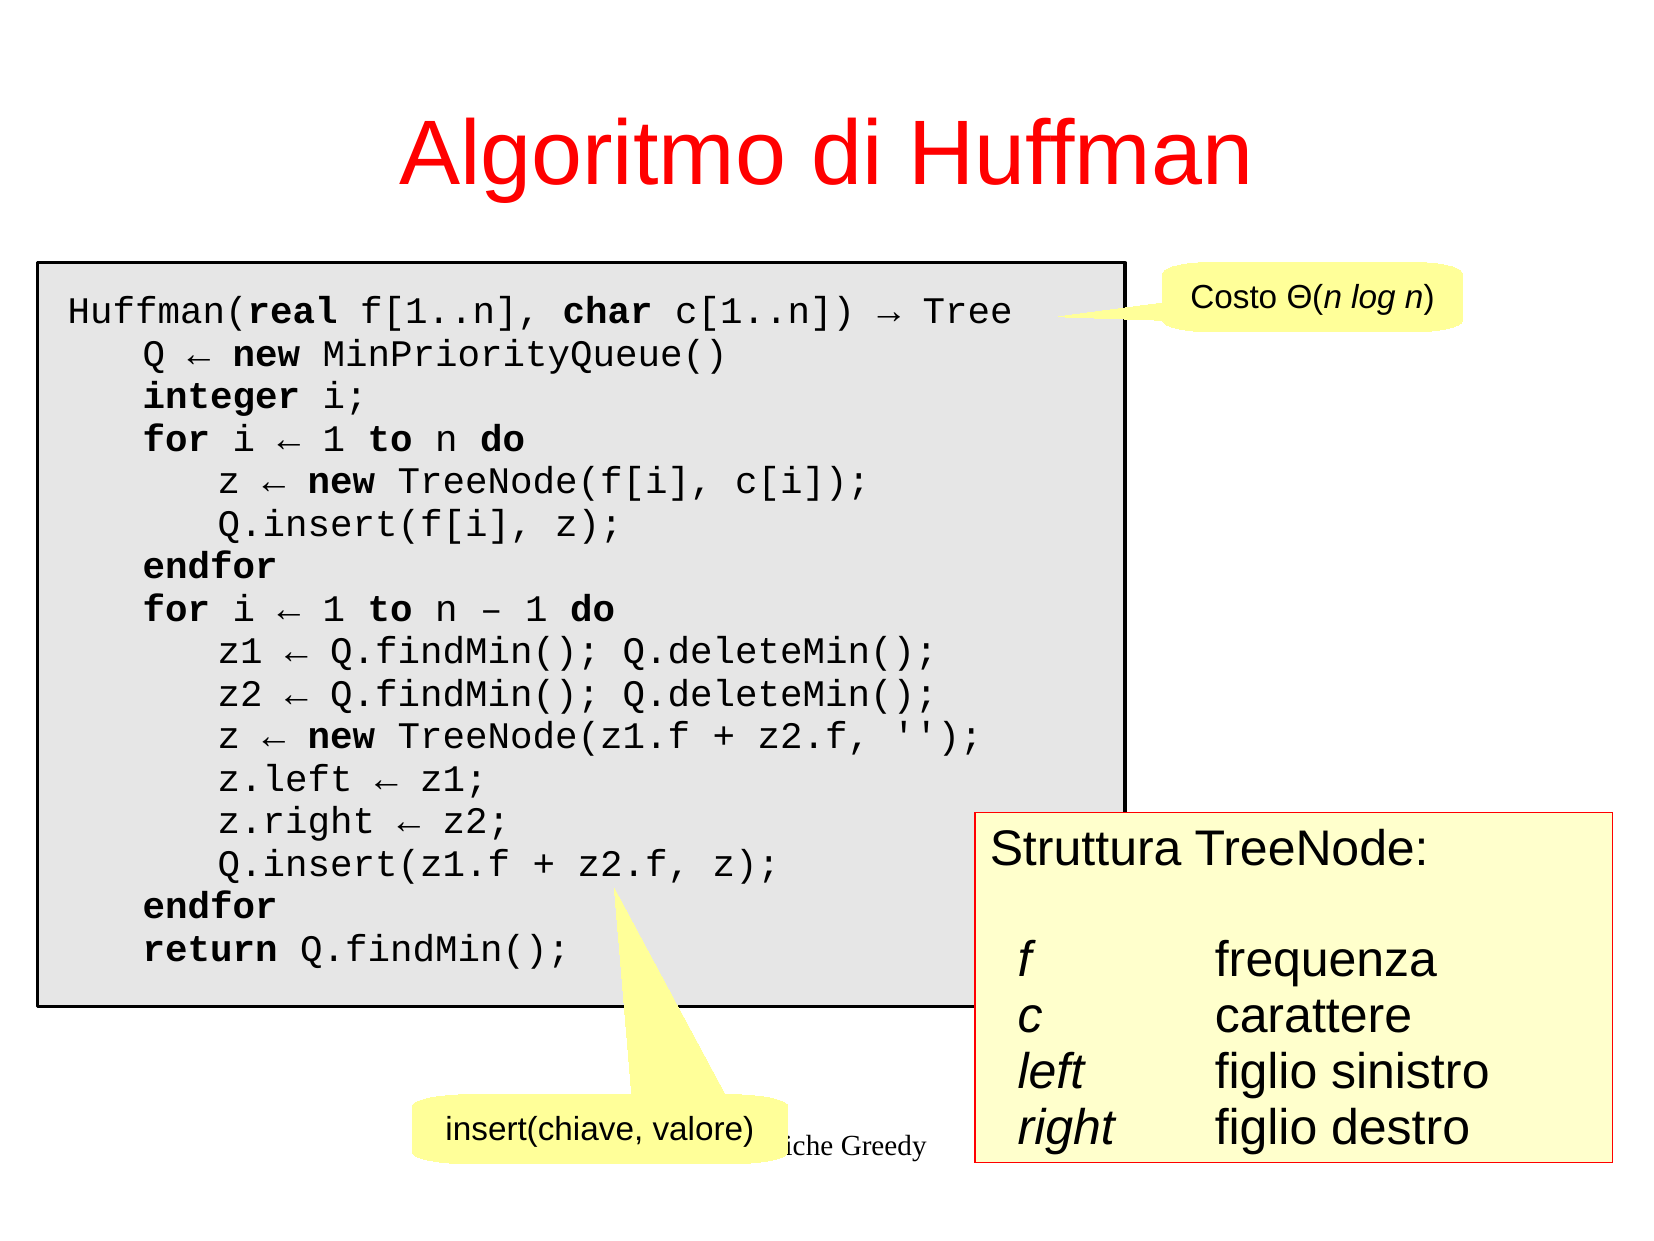

# Algoritmo di Huffman
Costo Θ(n log n)
Huffman(real f[1..n], char c[1..n]) → Tree
	Q ← new MinPriorityQueue()
	integer i;
	for i ← 1 to n do
		z ← new TreeNode(f[i], c[i]);
		Q.insert(f[i], z);
	endfor
	for i ← 1 to n – 1 do
		z1 ← Q.findMin(); Q.deleteMin();
		z2 ← Q.findMin(); Q.deleteMin();
		z ← new TreeNode(z1.f + z2.f, '');
		z.left ← z1;
		z.right ← z2;
		Q.insert(z1.f + z2.f, z);
	endfor
	return Q.findMin();
Struttura TreeNode:
 f			frequenza
 c			carattere
 left		figlio sinistro
 right		figlio destro
insert(chiave, valore)
Tecniche Greedy
32